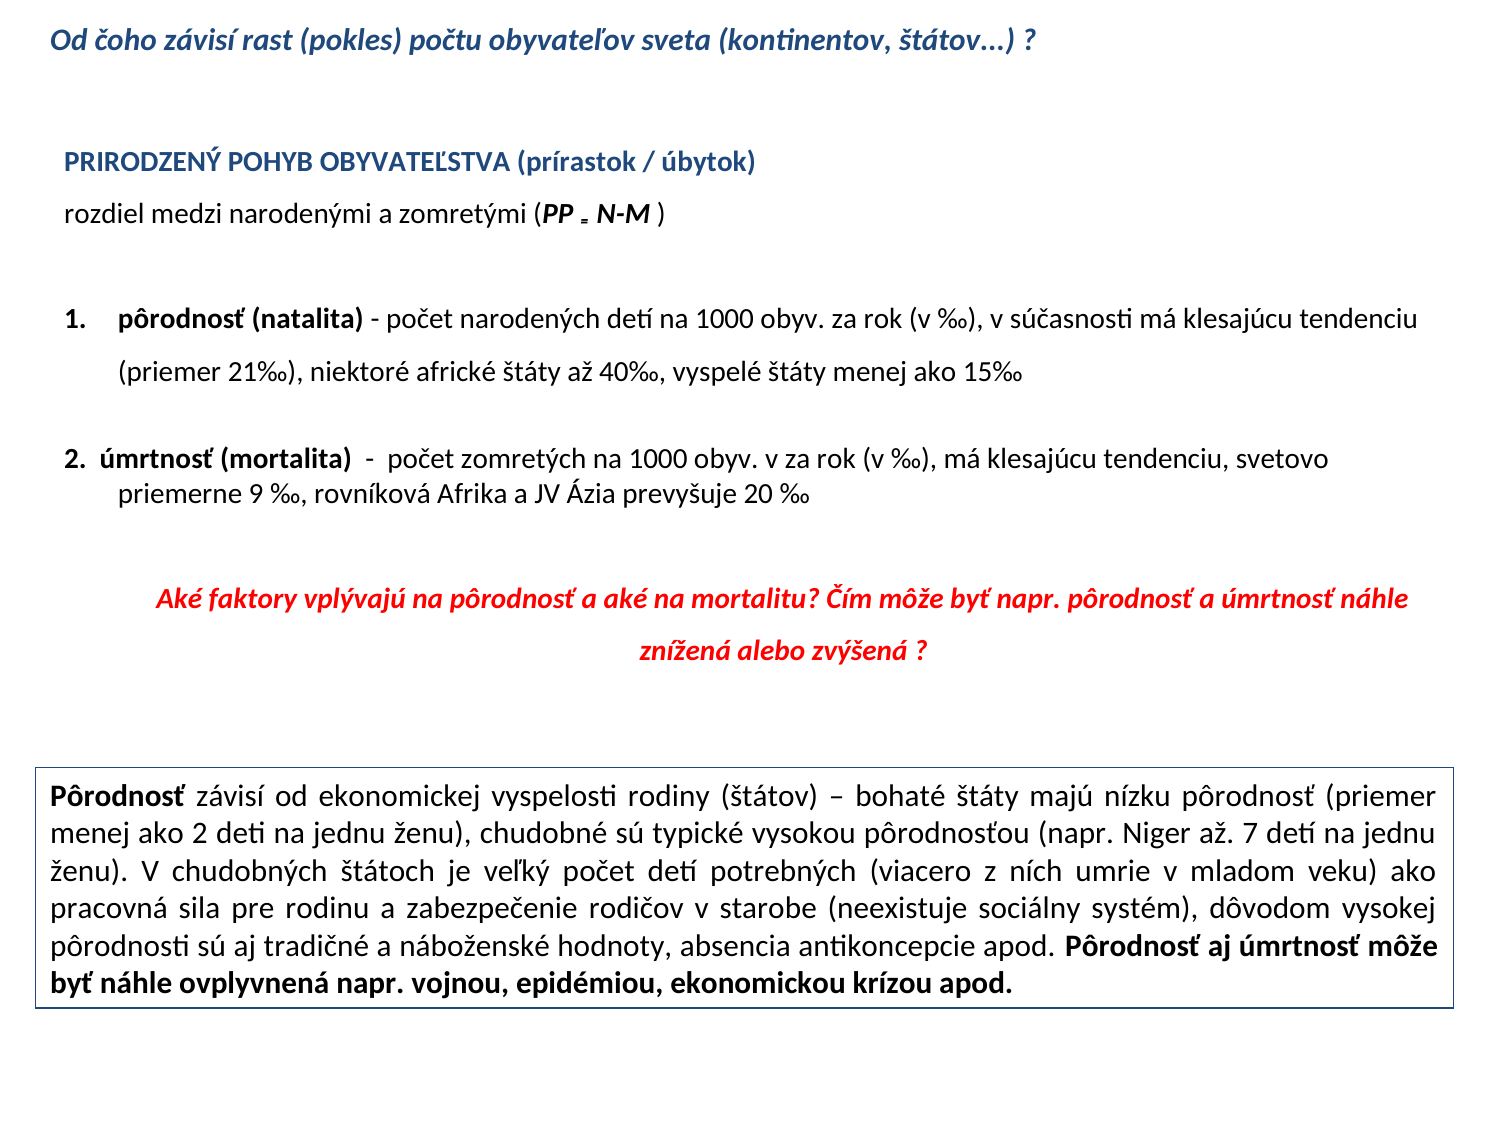

Od čoho závisí rast (pokles) počtu obyvateľov sveta (kontinentov, štátov...) ?
PRIRODZENÝ POHYB OBYVATEĽSTVA (prírastok / úbytok)
rozdiel medzi narodenými a zomretými (PP ₌ N-M )
pôrodnosť (natalita) - počet narodených detí na 1000 obyv. za rok (v ‰), v súčasnosti má klesajúcu tendenciu (priemer 21‰), niektoré africké štáty až 40‰, vyspelé štáty menej ako 15‰
2. úmrtnosť (mortalita) - počet zomretých na 1000 obyv. v za rok (v ‰), má klesajúcu tendenciu, svetovo priemerne 9 ‰, rovníková Afrika a JV Ázia prevyšuje 20 ‰
 Aké faktory vplývajú na pôrodnosť a aké na mortalitu? Čím môže byť napr. pôrodnosť a úmrtnosť náhle znížená alebo zvýšená ?
Pôrodnosť závisí od ekonomickej vyspelosti rodiny (štátov) – bohaté štáty majú nízku pôrodnosť (priemer menej ako 2 deti na jednu ženu), chudobné sú typické vysokou pôrodnosťou (napr. Niger až. 7 detí na jednu ženu). V chudobných štátoch je veľký počet detí potrebných (viacero z ních umrie v mladom veku) ako pracovná sila pre rodinu a zabezpečenie rodičov v starobe (neexistuje sociálny systém), dôvodom vysokej pôrodnosti sú aj tradičné a náboženské hodnoty, absencia antikoncepcie apod. Pôrodnosť aj úmrtnosť môže byť náhle ovplyvnená napr. vojnou, epidémiou, ekonomickou krízou apod.